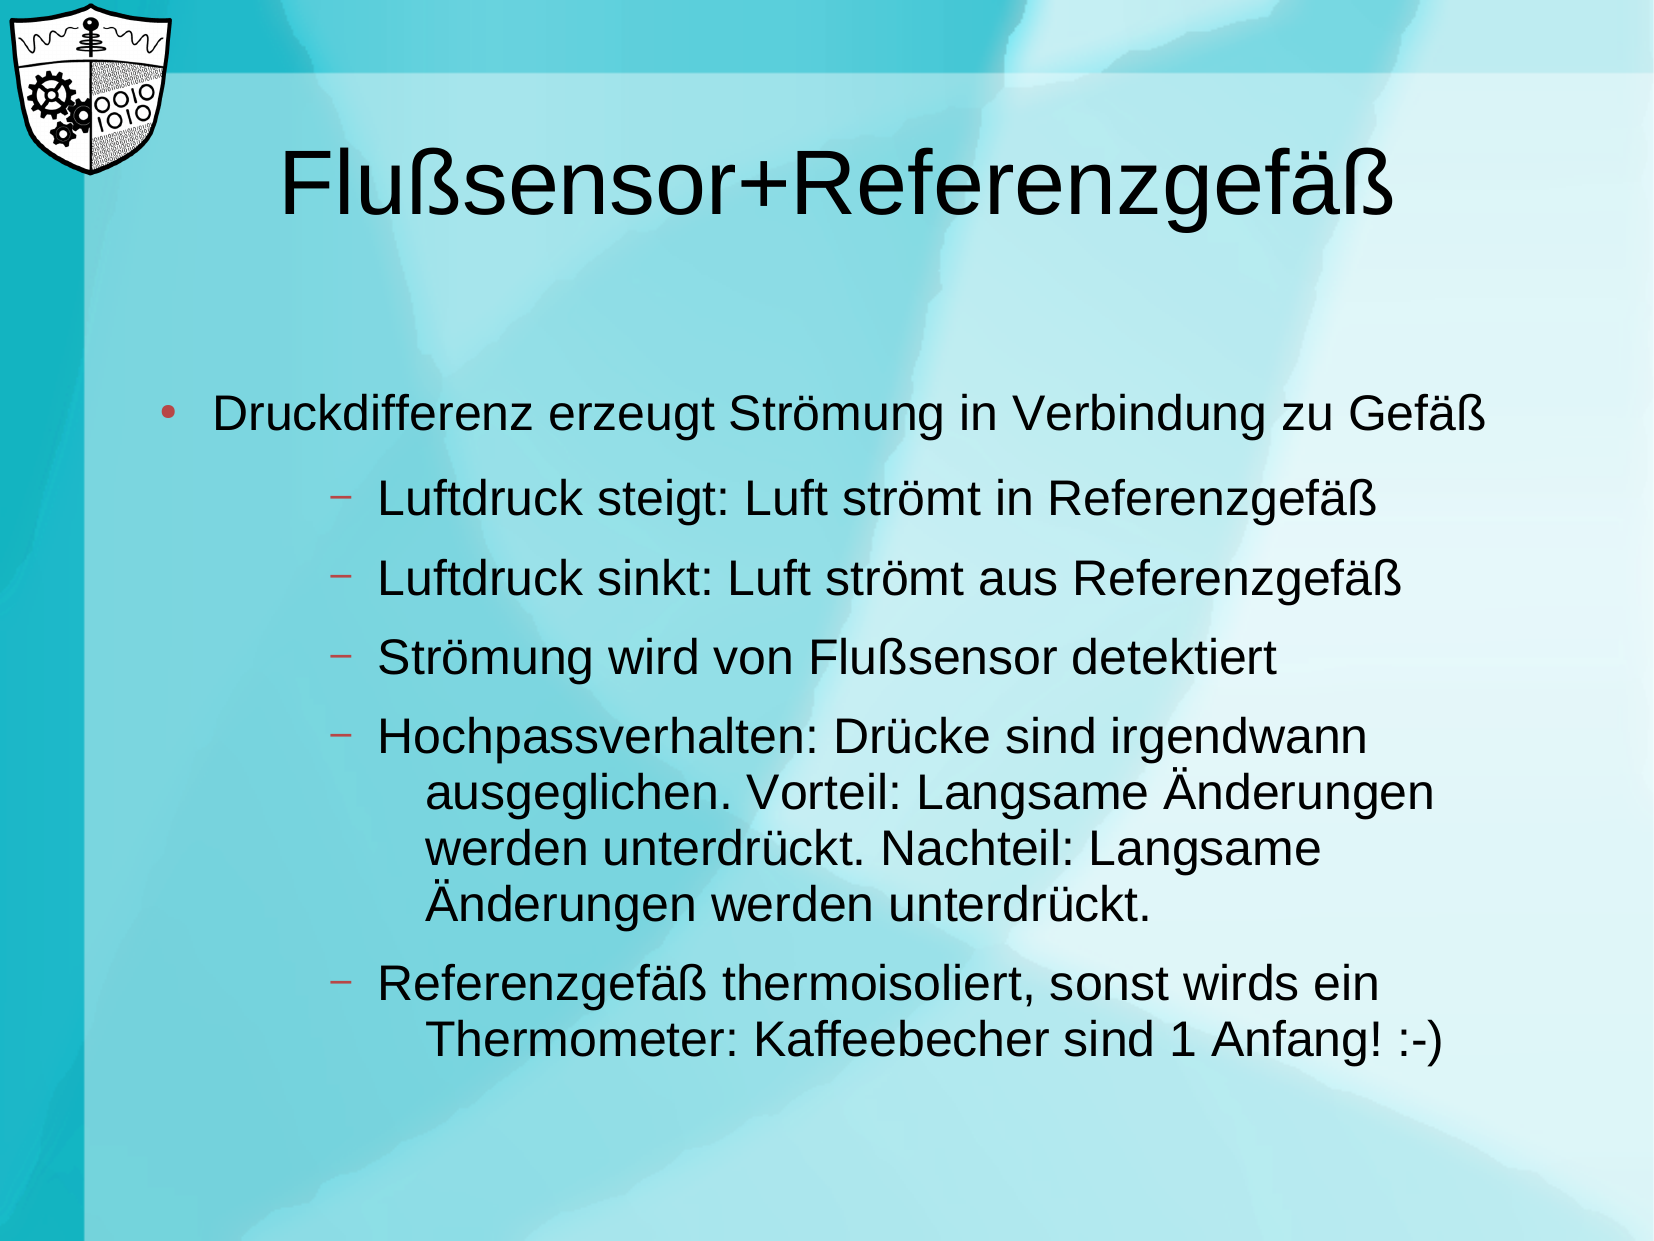

# Flußsensor+Referenzgefäß
Druckdifferenz erzeugt Strömung in Verbindung zu Gefäß
Luftdruck steigt: Luft strömt in Referenzgefäß
Luftdruck sinkt: Luft strömt aus Referenzgefäß
Strömung wird von Flußsensor detektiert
Hochpassverhalten: Drücke sind irgendwann ausgeglichen. Vorteil: Langsame Änderungen werden unterdrückt. Nachteil: Langsame Änderungen werden unterdrückt.
Referenzgefäß thermoisoliert, sonst wirds ein Thermometer: Kaffeebecher sind 1 Anfang! :-)